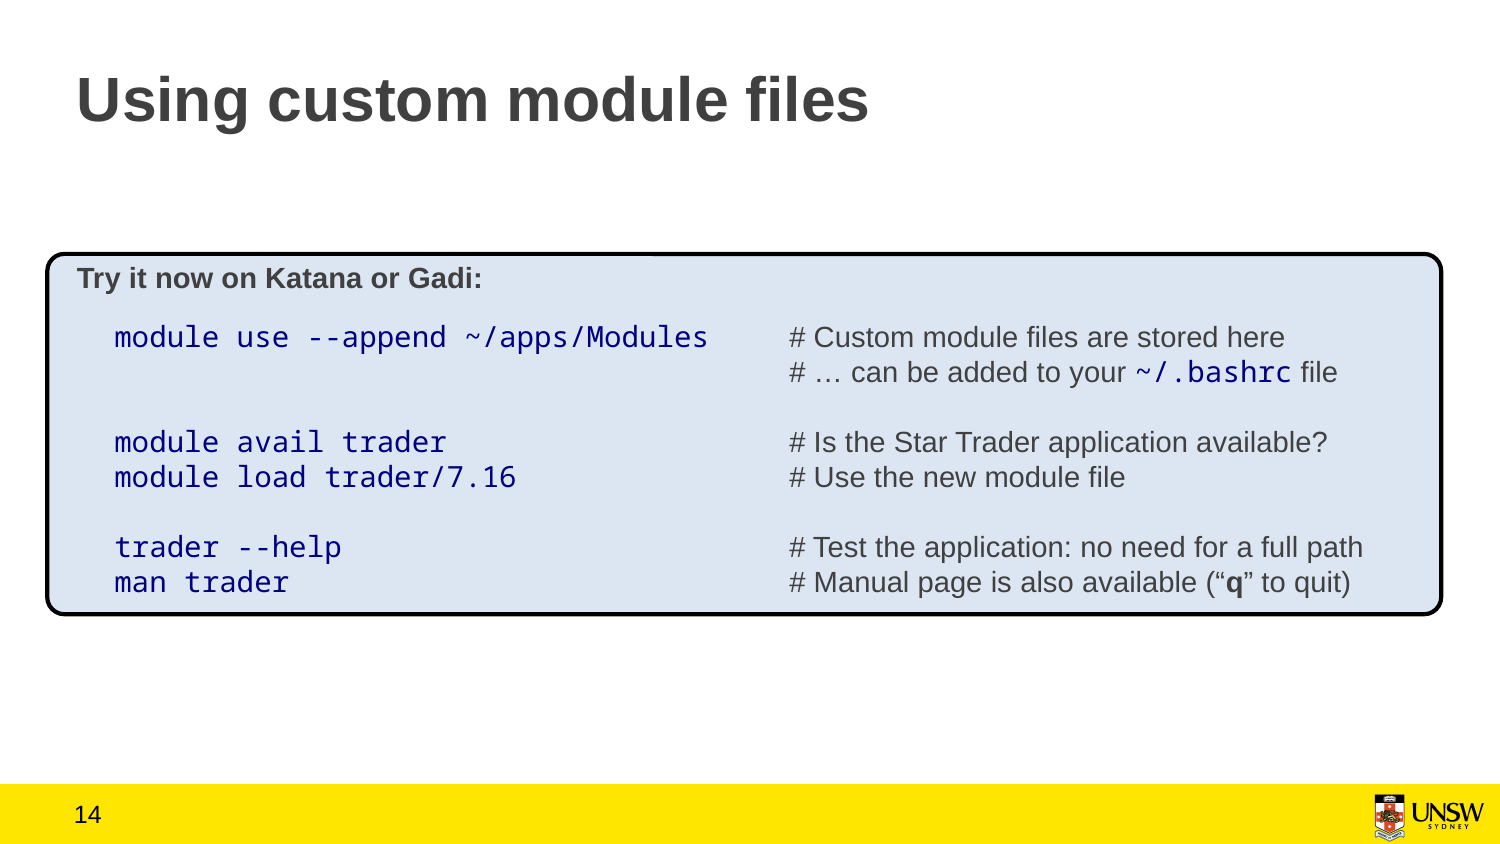

# Using custom module files
Try it now on Katana or Gadi:
module use --append ~/apps/Modules		# Custom module files are stored here
 									# … can be added to your ~/.bashrc file
module avail trader					# Is the Star Trader application available?
module load trader/7.16				# Use the new module file
trader --help						# Test the application: no need for a full path
man trader							# Manual page is also available (“q” to quit)